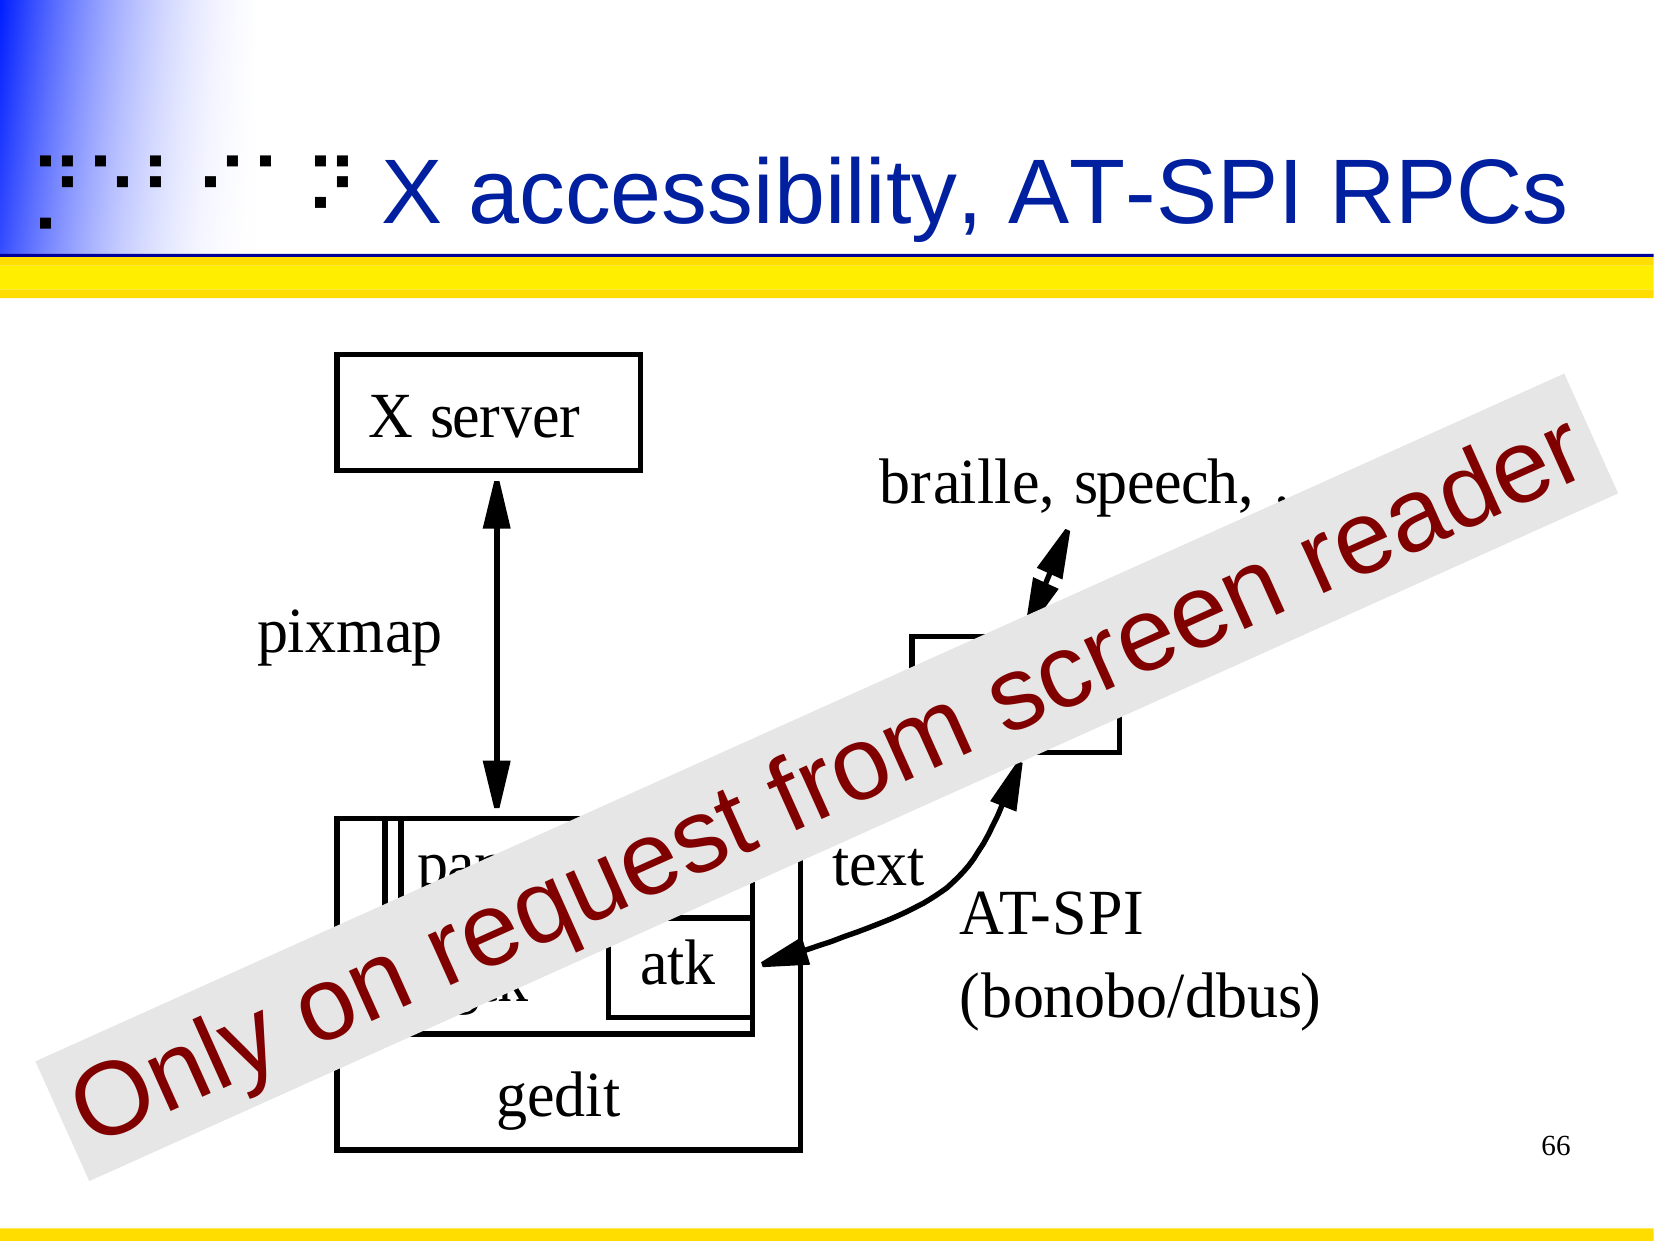

# X accessibility, AT-SPI RPCs
Only on request from screen reader
66